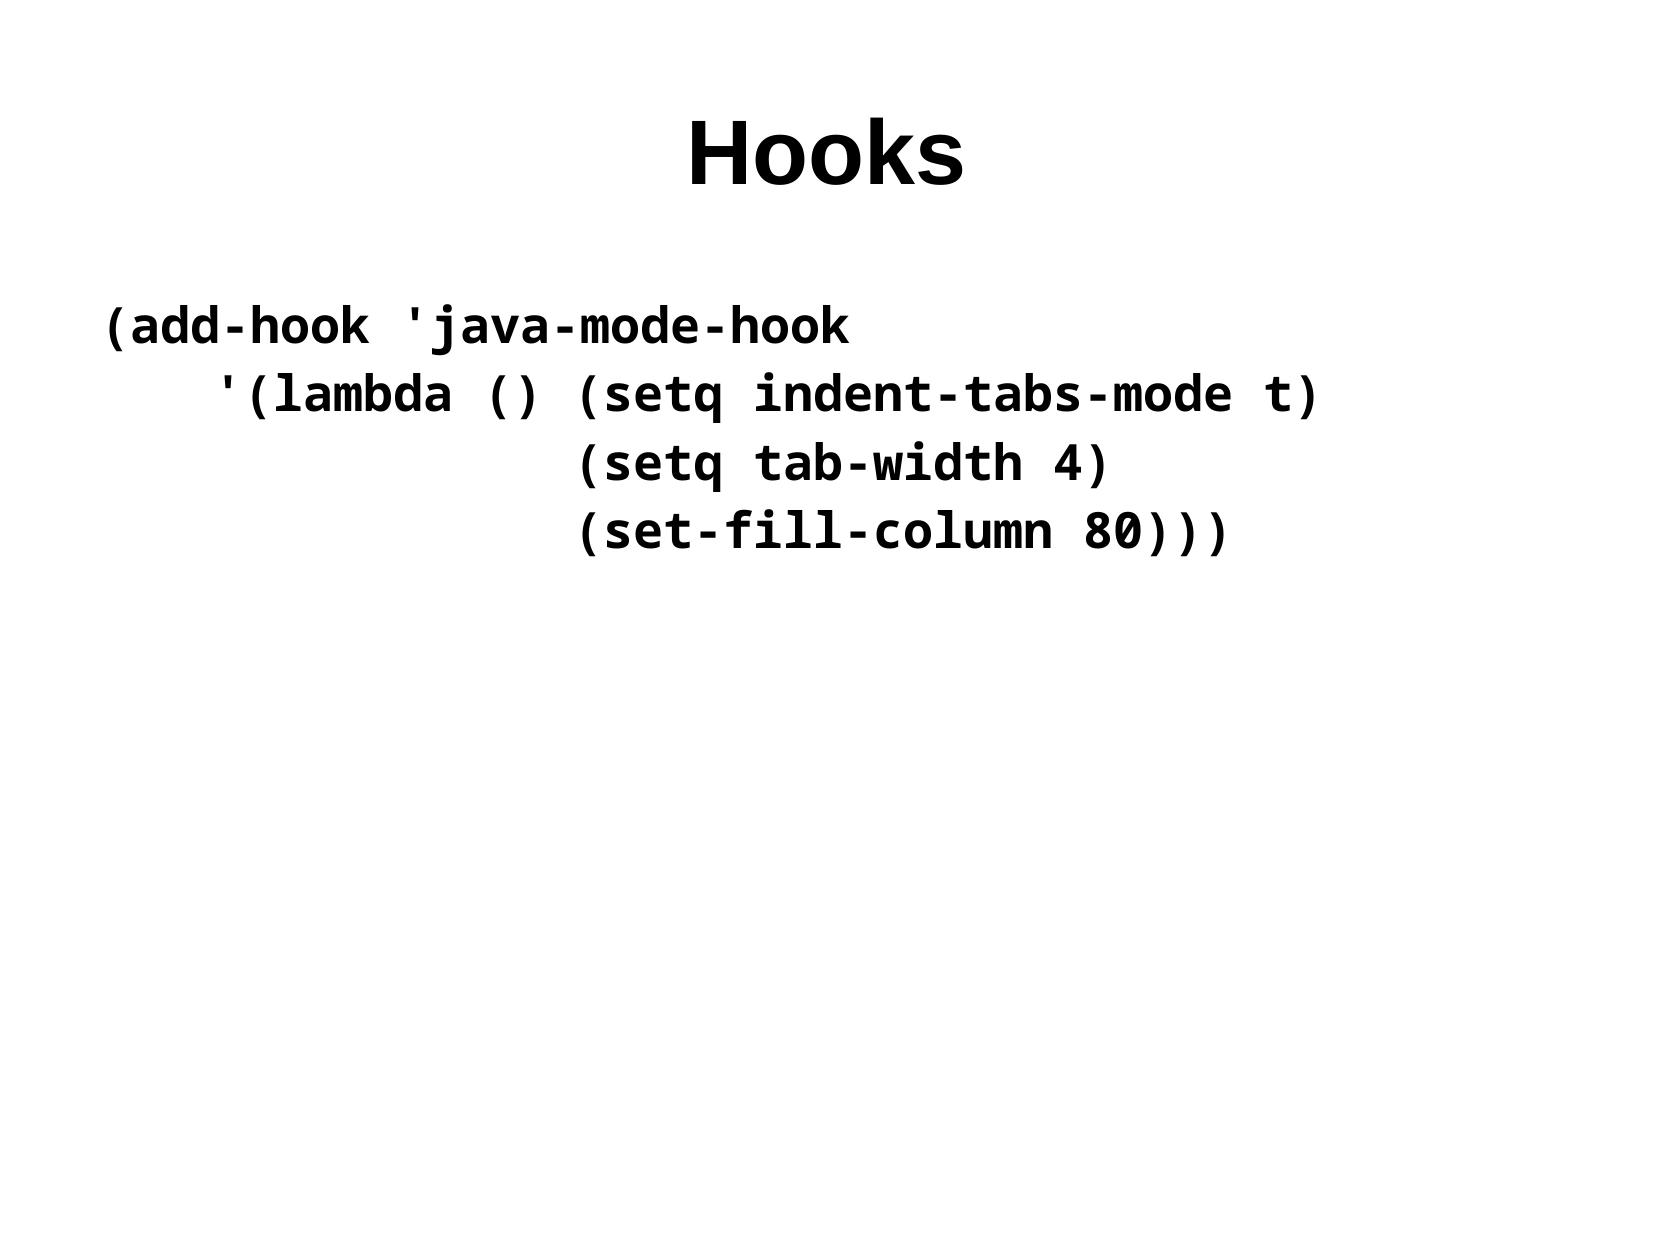

# Hooks
(add-hook 'java-mode-hook
 '(lambda () (setq indent-tabs-mode t)
 (setq tab-width 4)
 (set-fill-column 80)))